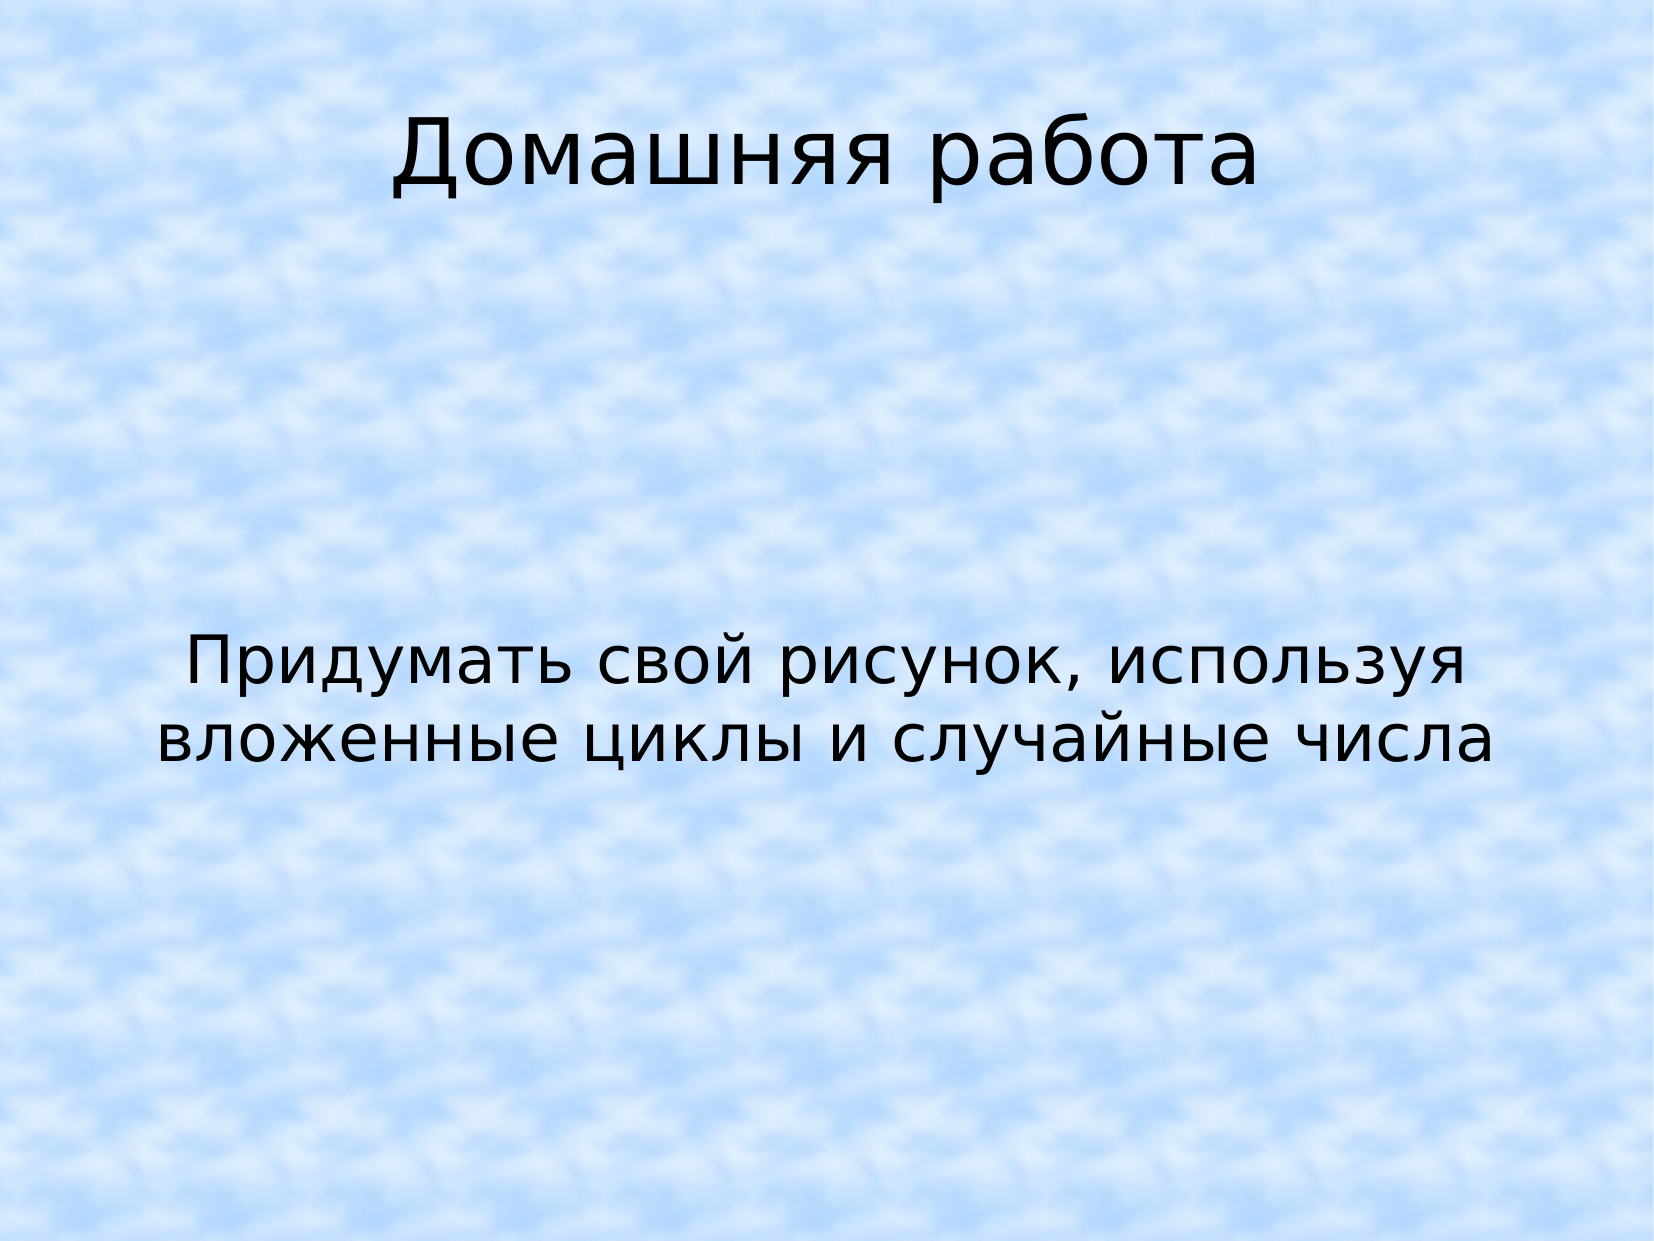

# Домашняя работа
Придумать свой рисунок, используя вложенные циклы и случайные числа